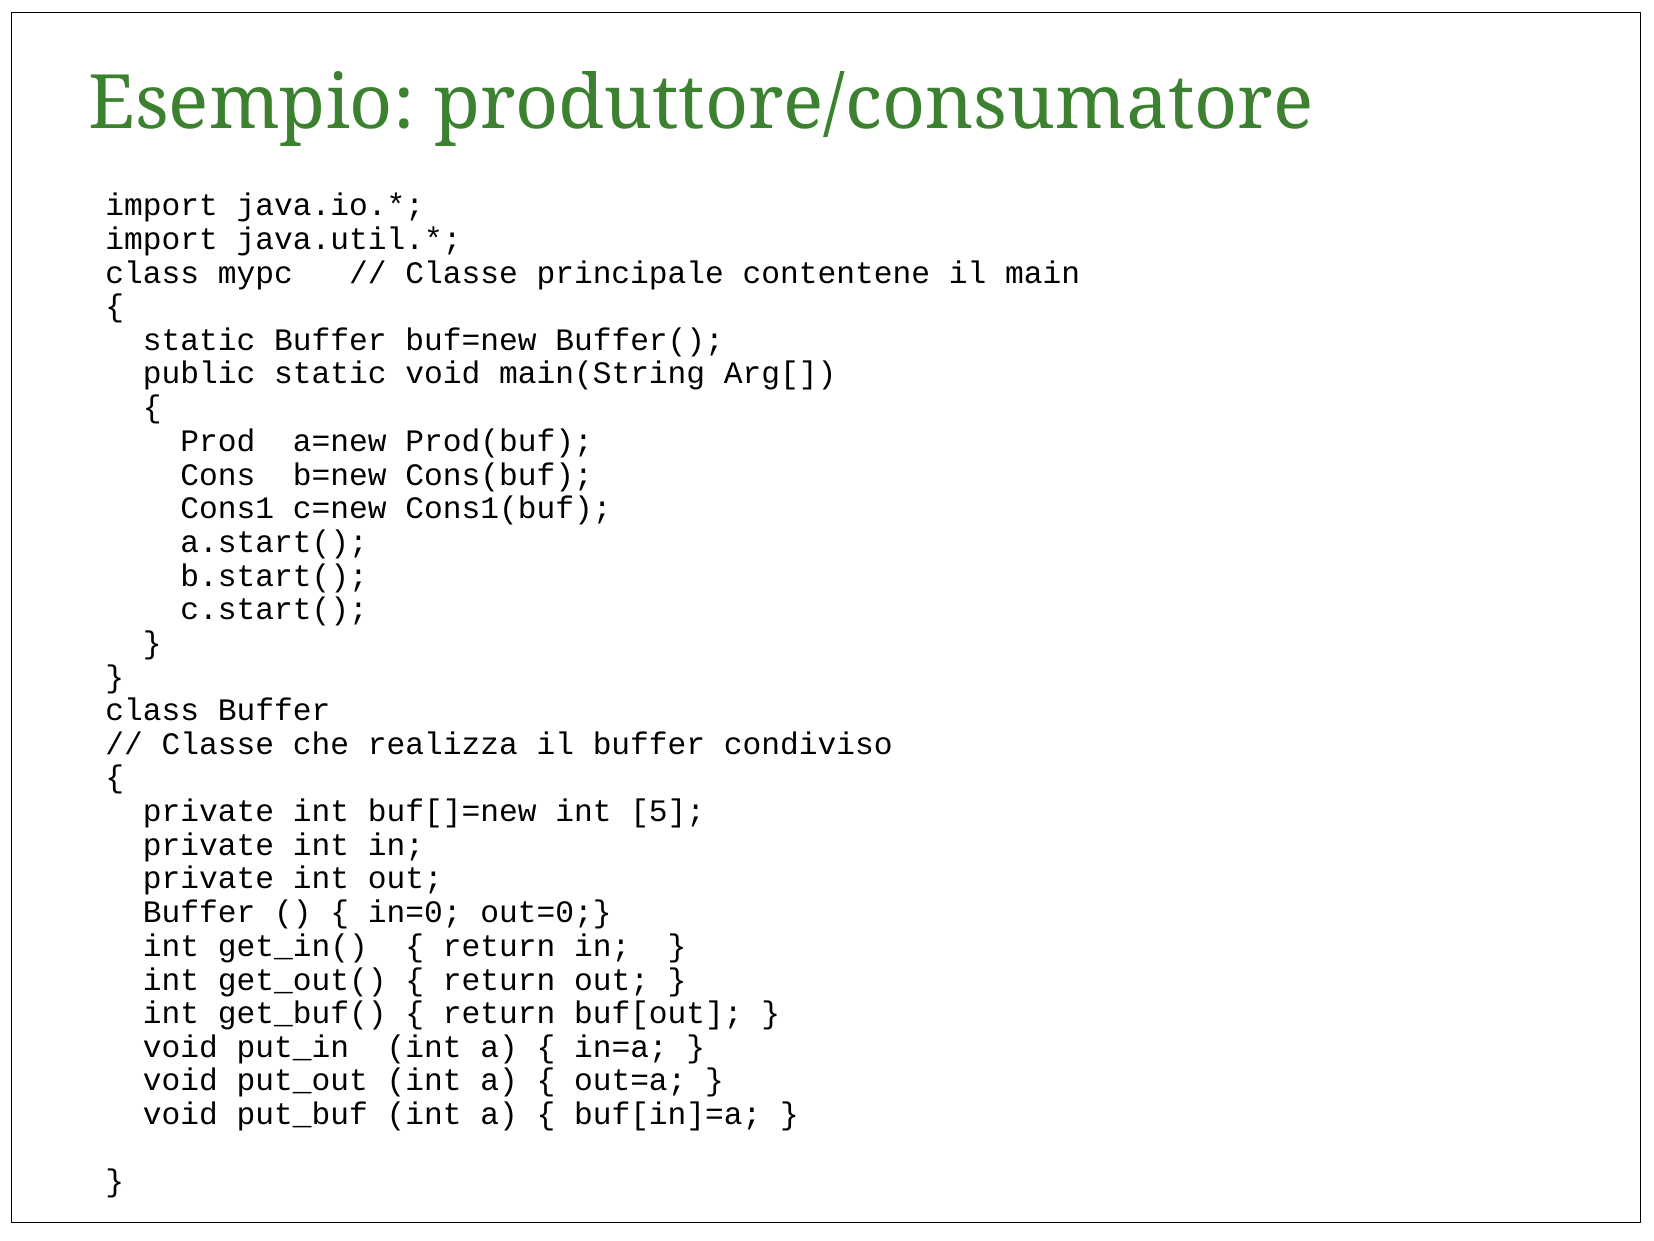

Esempio: produttore/consumatore
import java.io.*;
import java.util.*;
class mypc // Classe principale contentene il main
{
 static Buffer buf=new Buffer();
 public static void main(String Arg[])
 {
 Prod a=new Prod(buf);
 Cons b=new Cons(buf);
 Cons1 c=new Cons1(buf);
 a.start();
 b.start();
 c.start();
 }
}
class Buffer
// Classe che realizza il buffer condiviso
{
 private int buf[]=new int [5];
 private int in;
 private int out;
 Buffer () { in=0; out=0;}
 int get_in() { return in; }
 int get_out() { return out; }
 int get_buf() { return buf[out]; }
 void put_in (int a) { in=a; }
 void put_out (int a) { out=a; }
 void put_buf (int a) { buf[in]=a; }
}